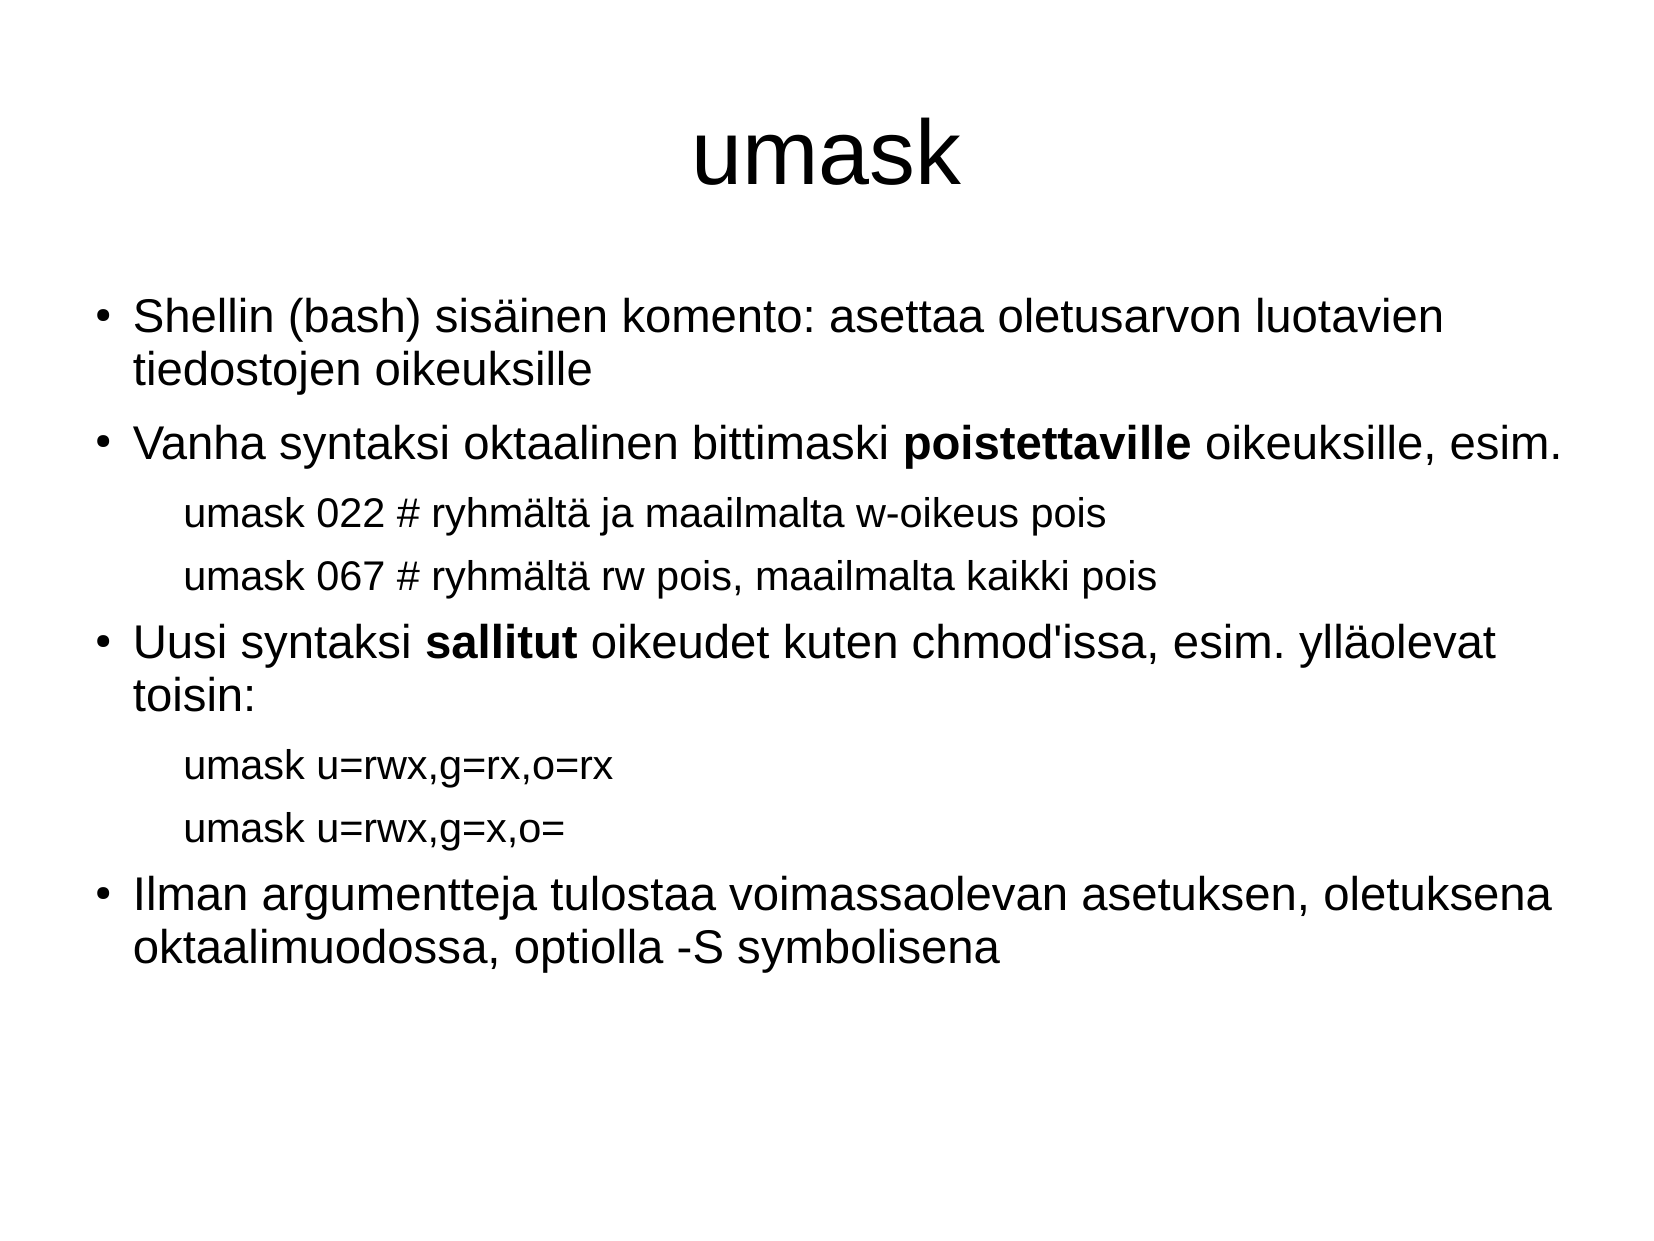

# umask
Shellin (bash) sisäinen komento: asettaa oletusarvon luotavien tiedostojen oikeuksille
Vanha syntaksi oktaalinen bittimaski poistettaville oikeuksille, esim.
umask 022 # ryhmältä ja maailmalta w-oikeus pois
umask 067 # ryhmältä rw pois, maailmalta kaikki pois
Uusi syntaksi sallitut oikeudet kuten chmod'issa, esim. ylläolevat toisin:
umask u=rwx,g=rx,o=rx
umask u=rwx,g=x,o=
Ilman argumentteja tulostaa voimassaolevan asetuksen, oletuksena oktaalimuodossa, optiolla -S symbolisena